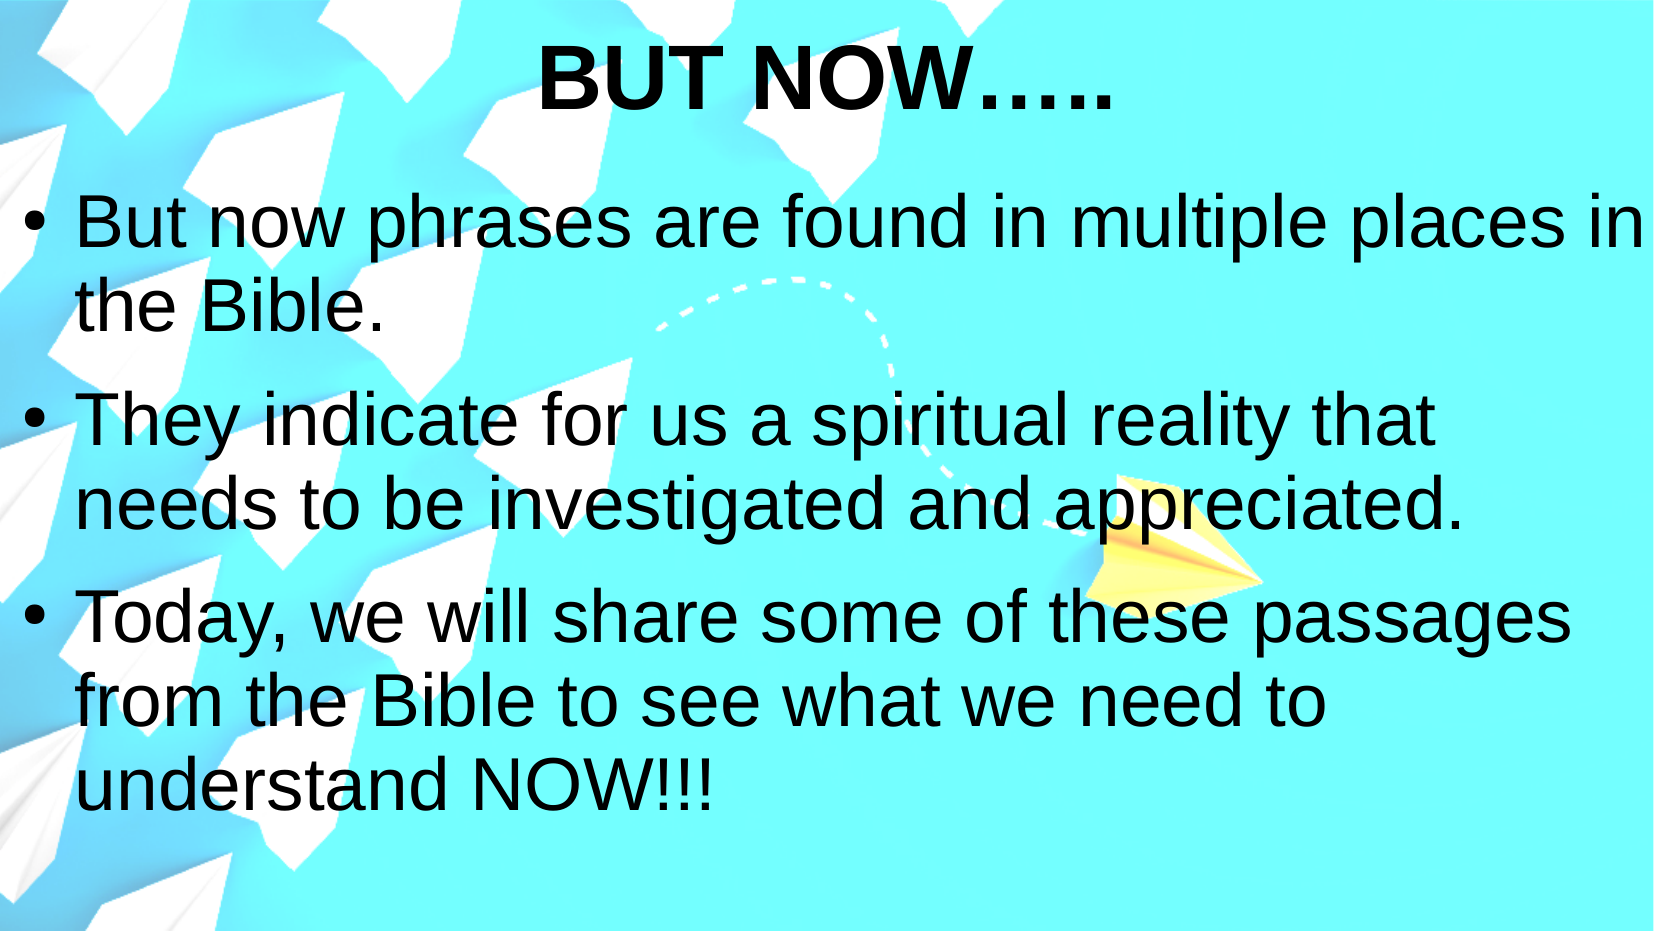

# BUT NOW…..
But now phrases are found in multiple places in the Bible.
They indicate for us a spiritual reality that needs to be investigated and appreciated.
Today, we will share some of these passages from the Bible to see what we need to understand NOW!!!